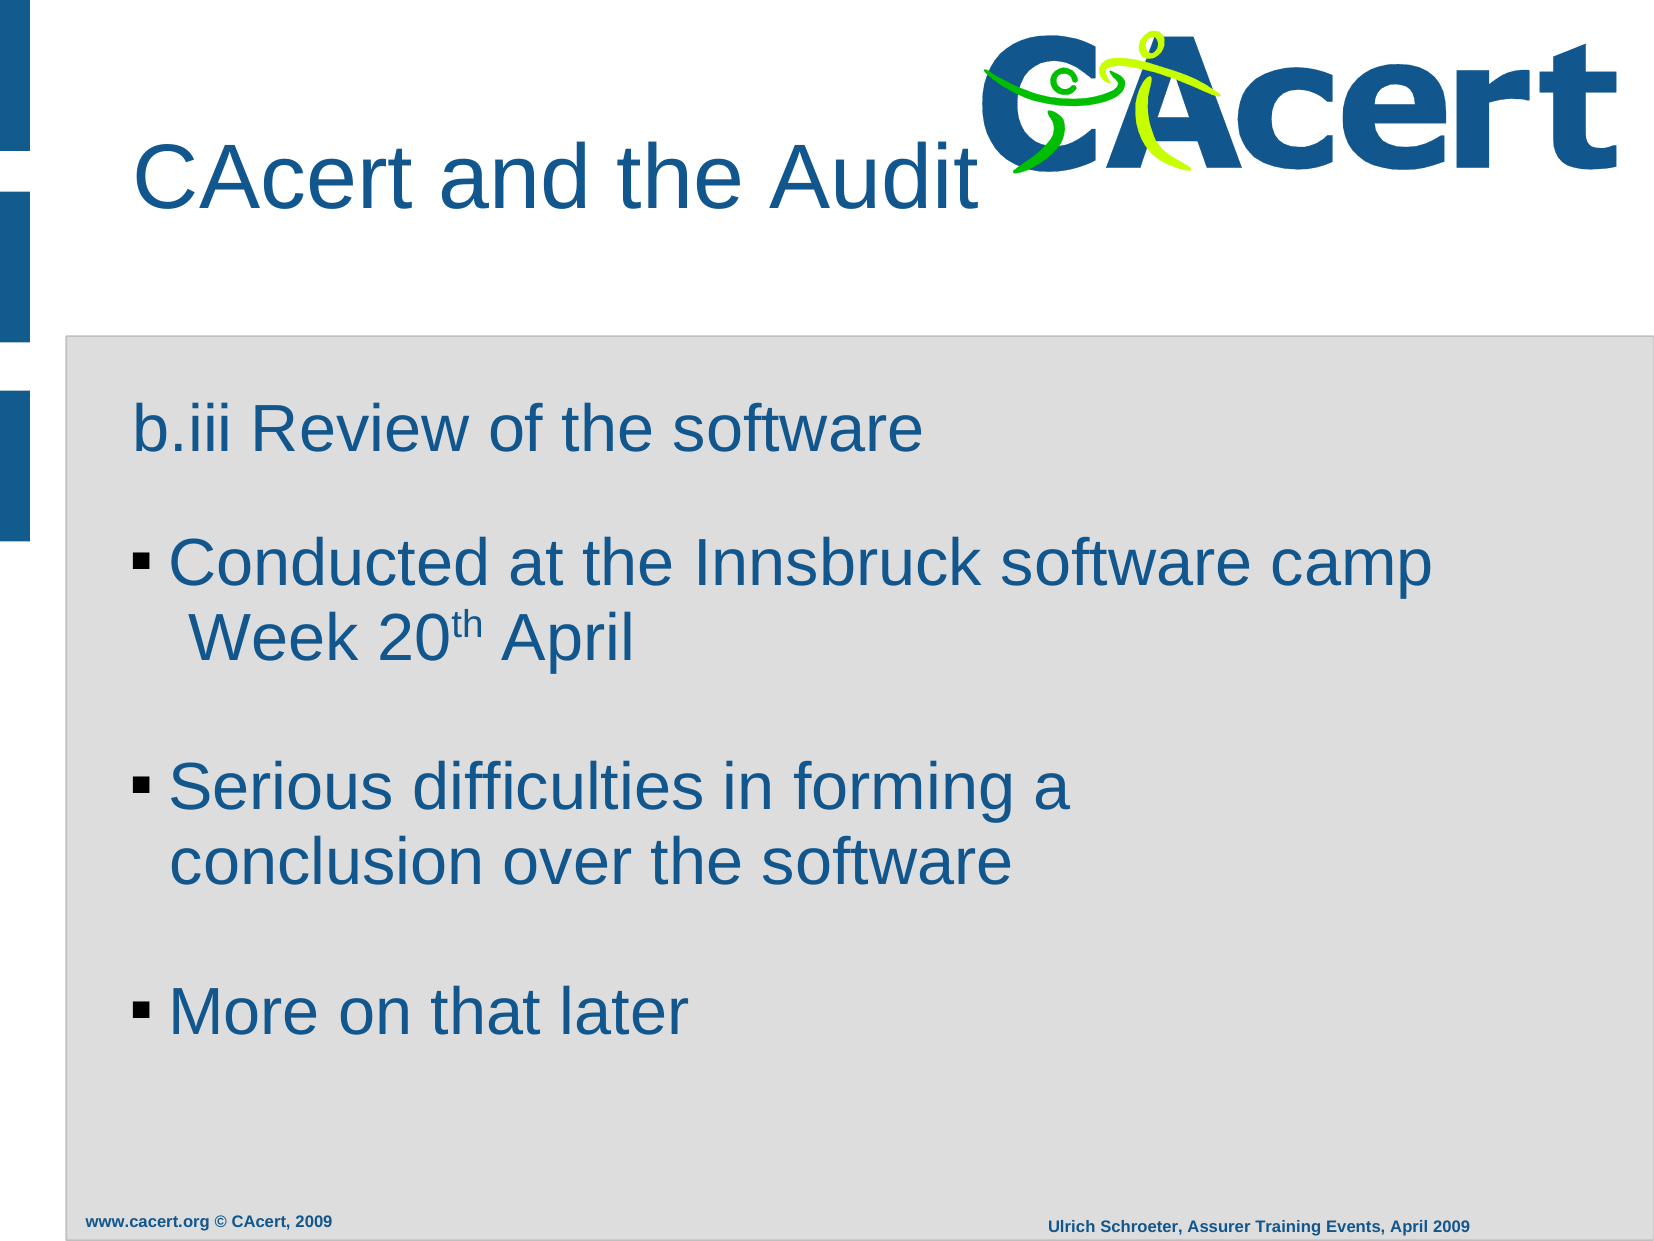

CAcert and the Audit
b.iii Review of the software
 Conducted at the Innsbruck software camp
 Week 20th April
 Serious difficulties in forming a
 conclusion over the software
 More on that later